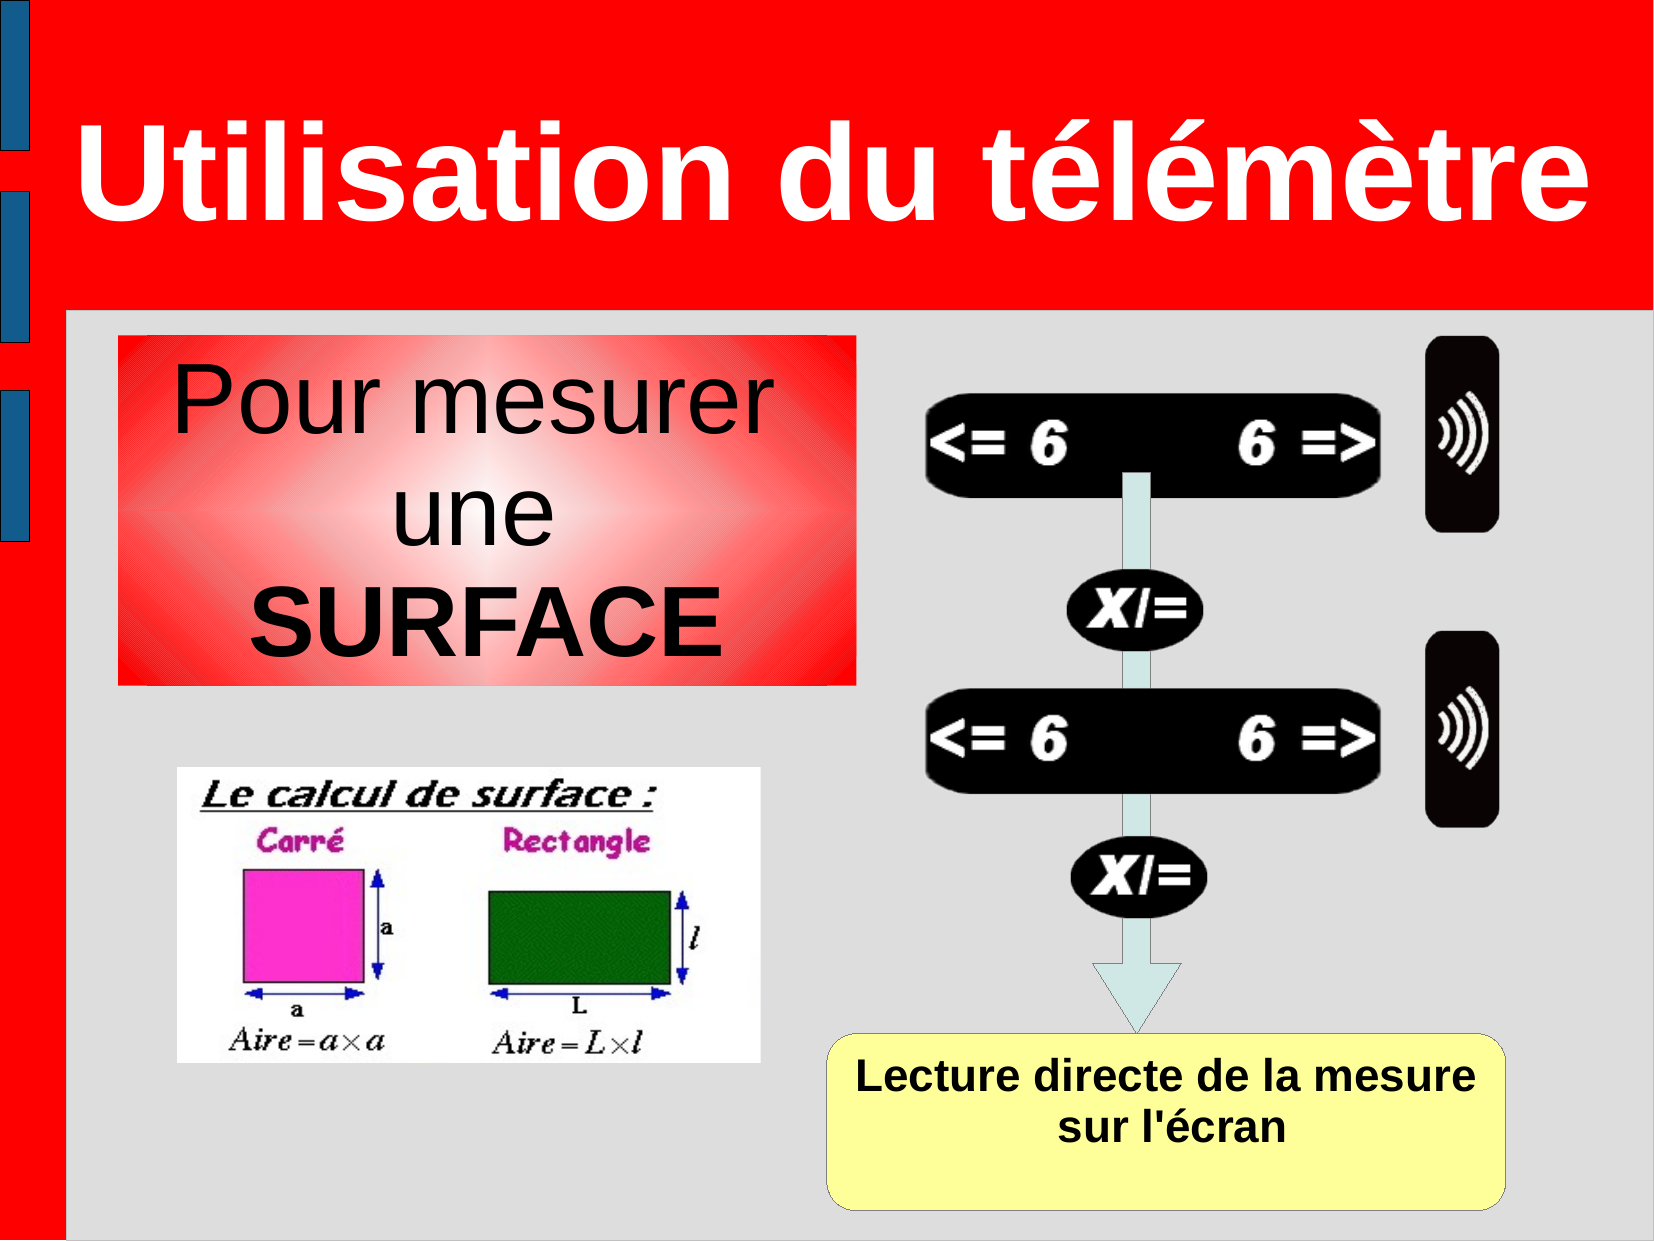

Utilisation du télémètre
Pour mesurer
une
SURFACE
Lecture directe de la mesure
 sur l'écran